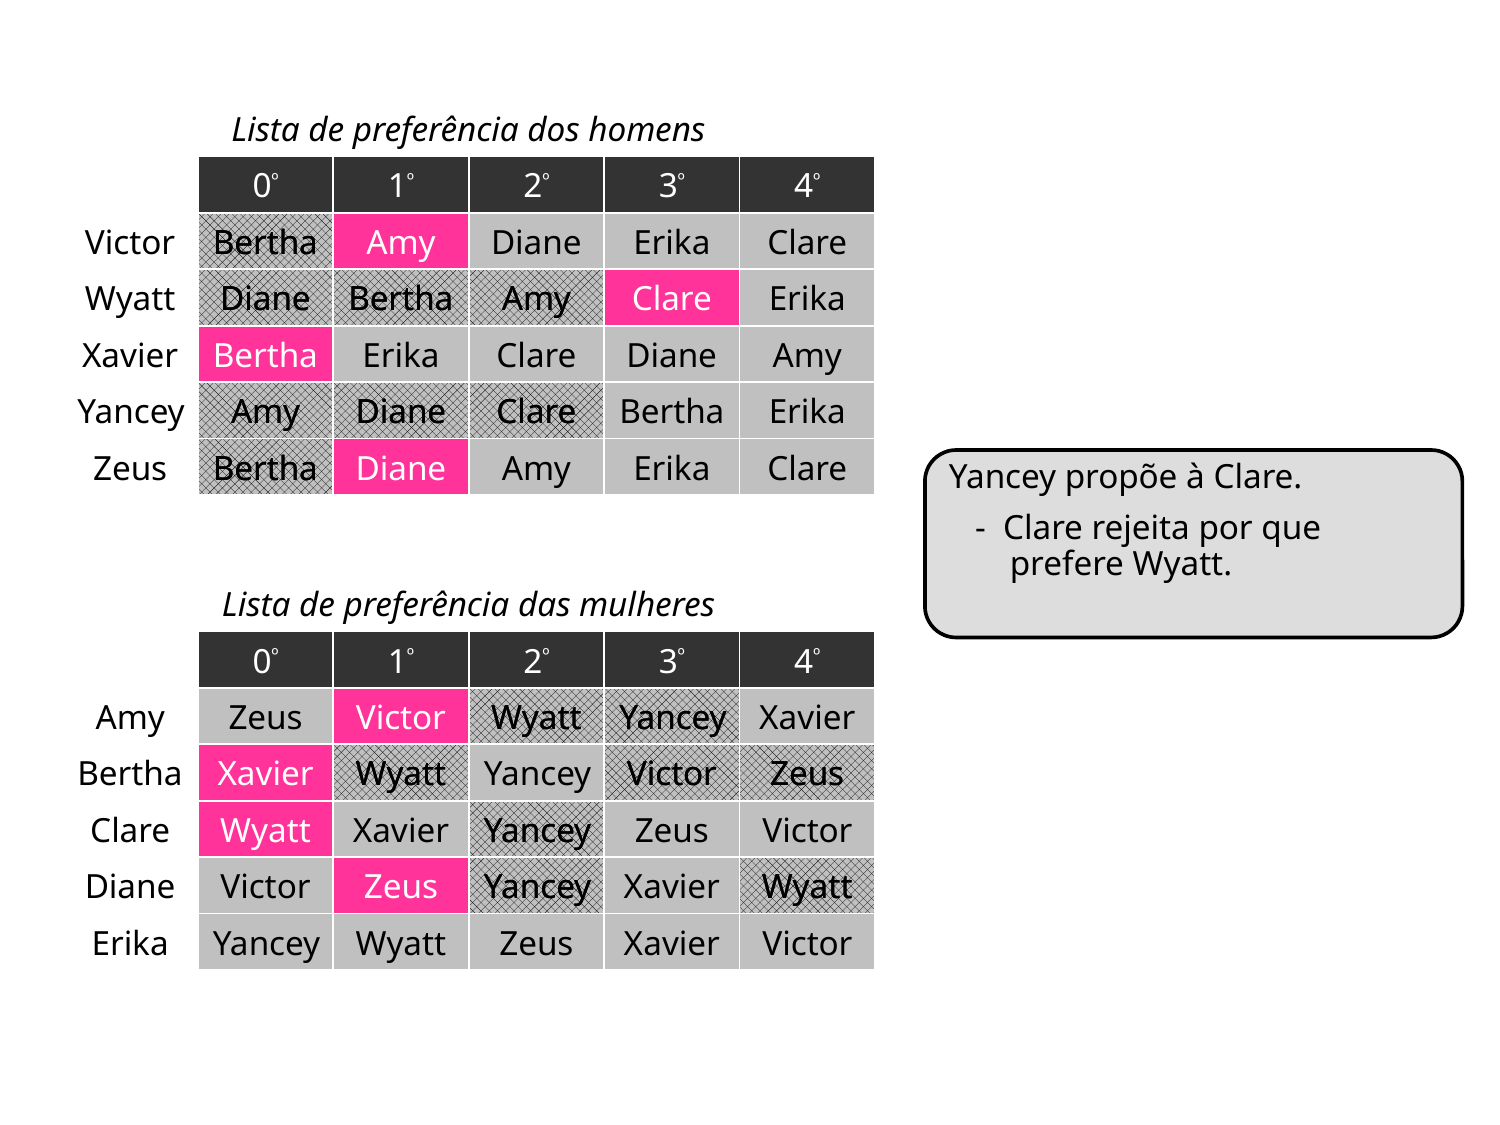

Bertha
Amy
Diane
Bertha
Amy
Clare
Bertha
Amy
Diane
Clare
Bertha
Diane
Zeus
Yancey propõe à Clare.
 - Clare rejeita por que
 prefere Wyatt.
Victor
Wyatt
Yancey
Xavier
Wyatt
Victor
Zeus
Wyatt
Yancey
Yancey
Wyatt